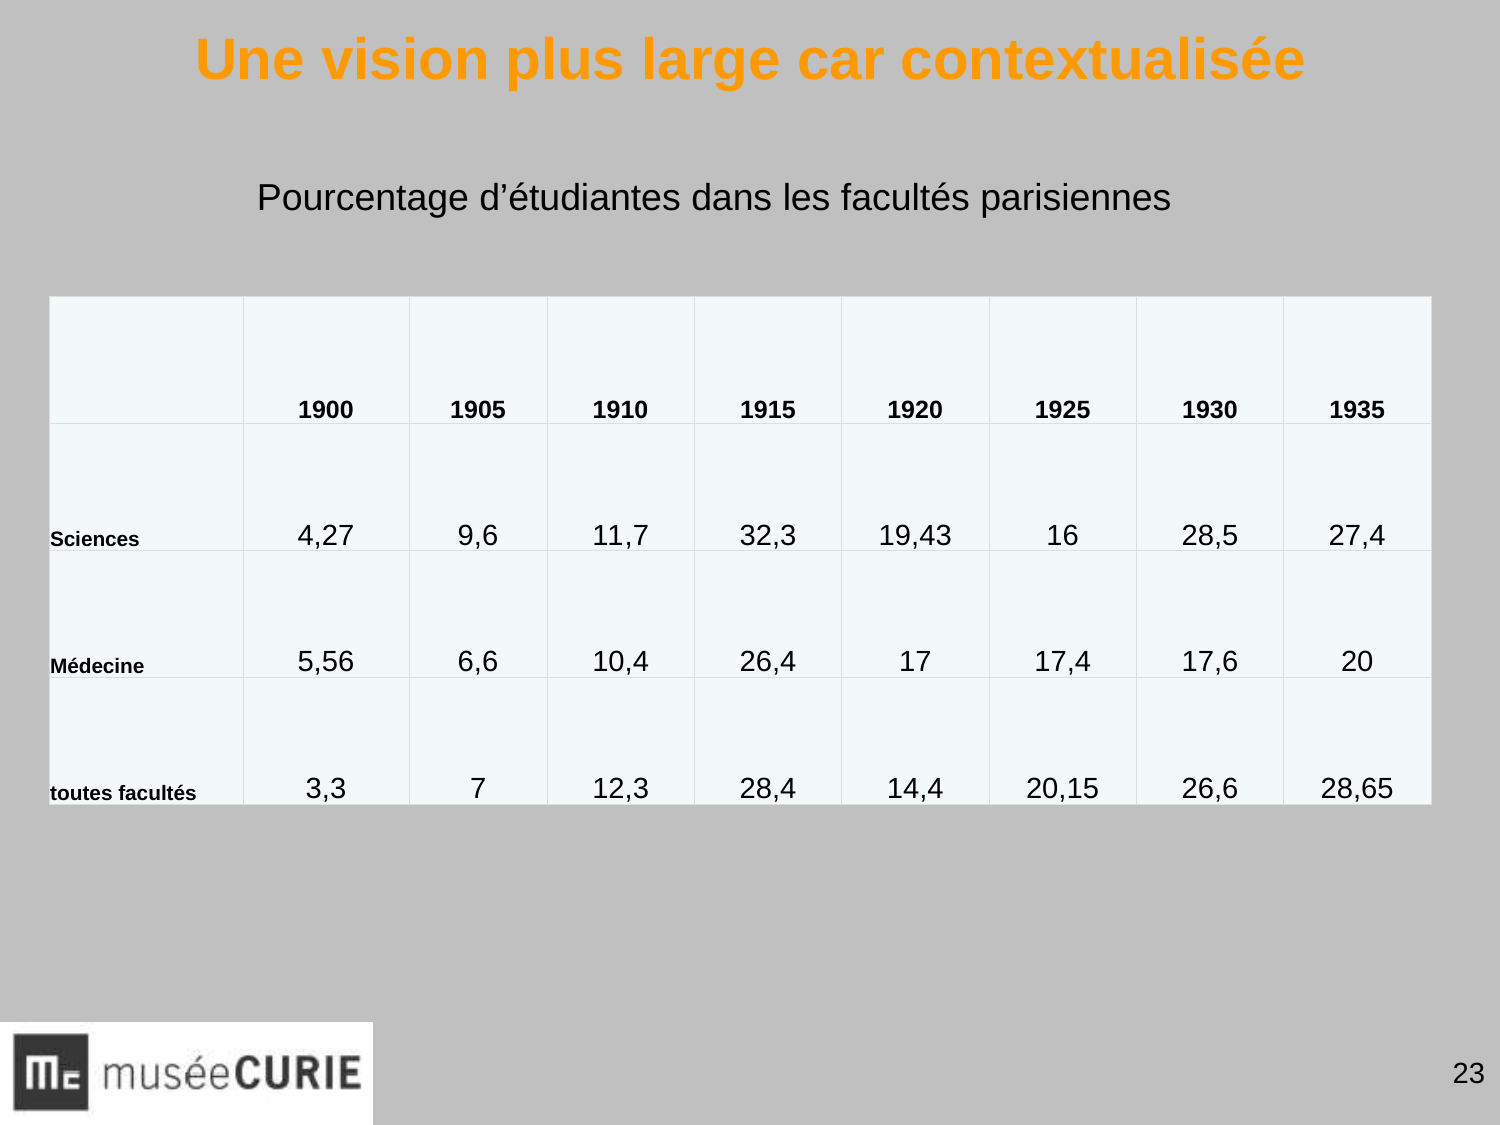

Une vision plus large car contextualisée
Pourcentage d’étudiantes dans les facultés parisiennes
| | 1900 | 1905 | 1910 | 1915 | 1920 | 1925 | 1930 | 1935 |
| --- | --- | --- | --- | --- | --- | --- | --- | --- |
| Sciences | 4,27 | 9,6 | 11,7 | 32,3 | 19,43 | 16 | 28,5 | 27,4 |
| Médecine | 5,56 | 6,6 | 10,4 | 26,4 | 17 | 17,4 | 17,6 | 20 |
| toutes facultés | 3,3 | 7 | 12,3 | 28,4 | 14,4 | 20,15 | 26,6 | 28,65 |